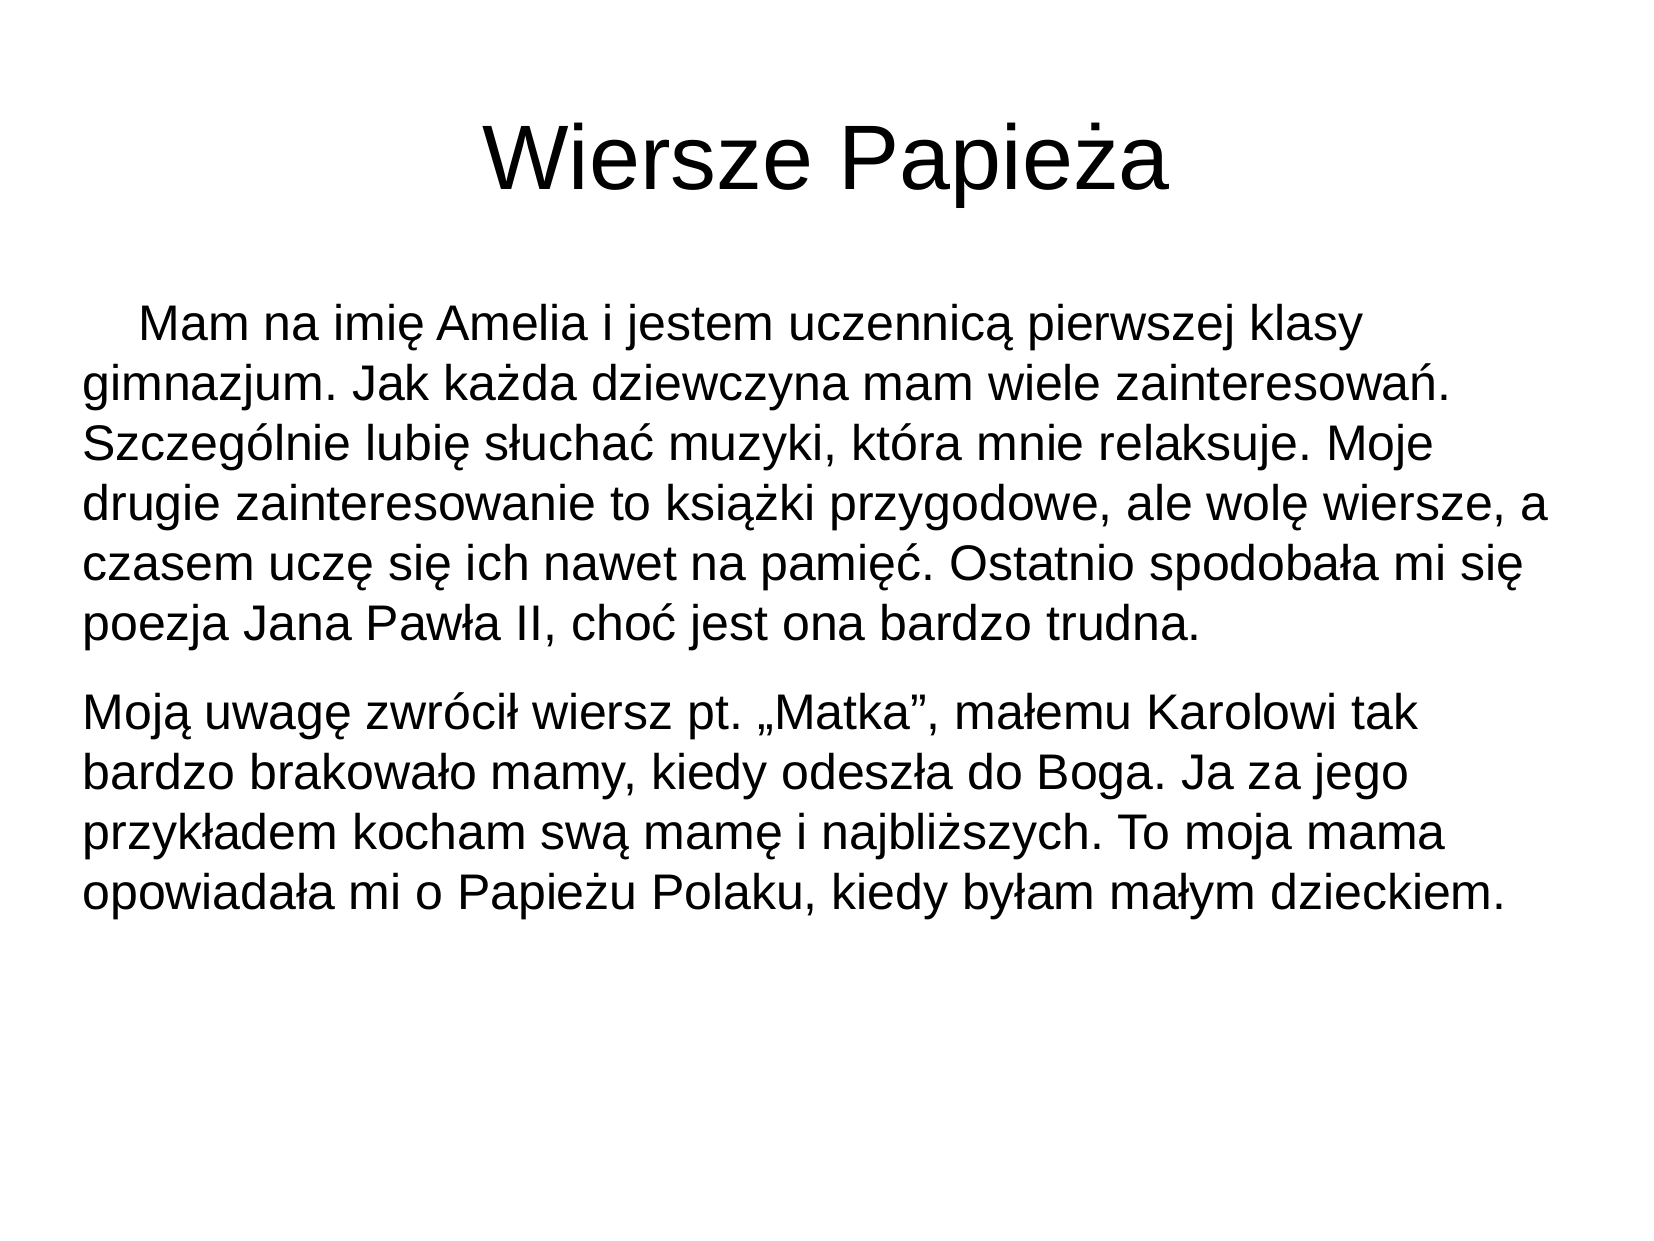

# Wiersze Papieża
 Mam na imię Amelia i jestem uczennicą pierwszej klasy gimnazjum. Jak każda dziewczyna mam wiele zainteresowań. Szczególnie lubię słuchać muzyki, która mnie relaksuje. Moje drugie zainteresowanie to książki przygodowe, ale wolę wiersze, a czasem uczę się ich nawet na pamięć. Ostatnio spodobała mi się poezja Jana Pawła II, choć jest ona bardzo trudna.
Moją uwagę zwrócił wiersz pt. „Matka”, małemu Karolowi tak bardzo brakowało mamy, kiedy odeszła do Boga. Ja za jego przykładem kocham swą mamę i najbliższych. To moja mama opowiadała mi o Papieżu Polaku, kiedy byłam małym dzieckiem.